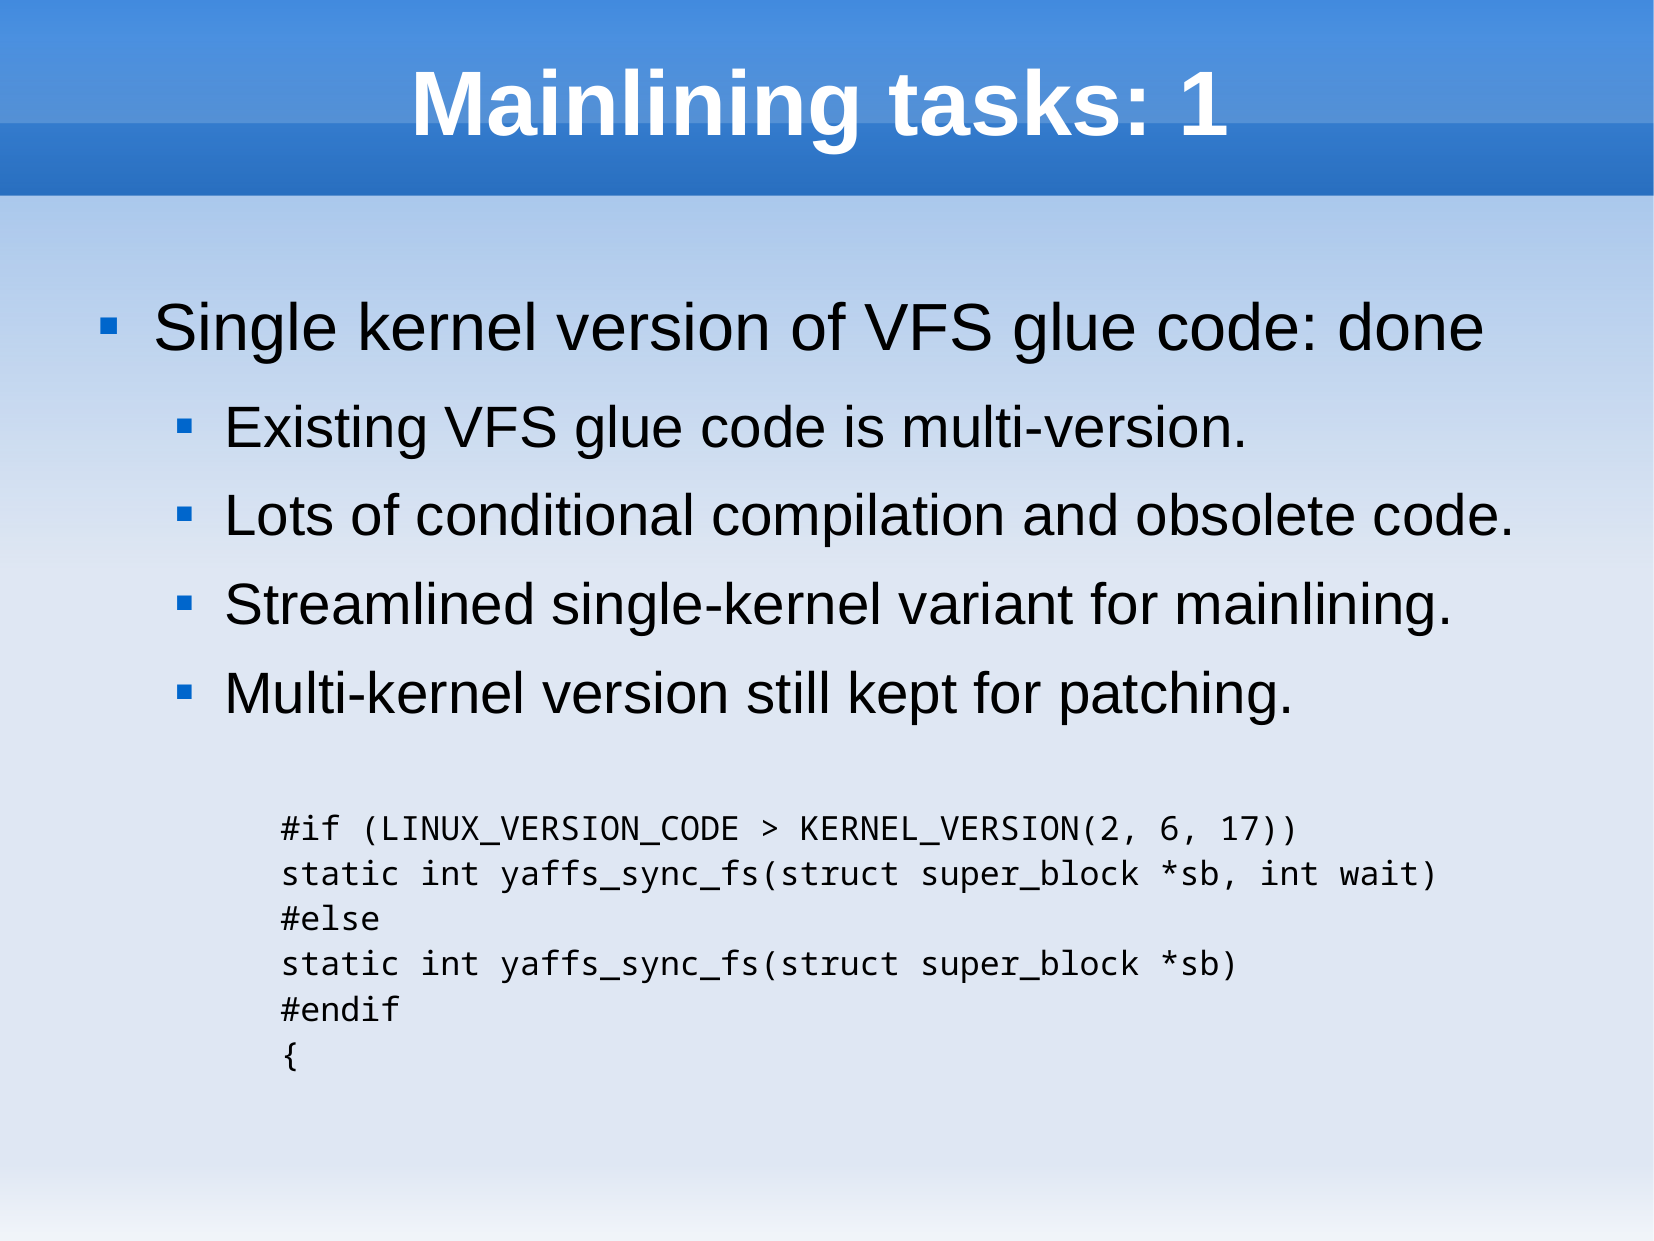

# Mainlining tasks: 1
Single kernel version of VFS glue code: done
Existing VFS glue code is multi-version.
Lots of conditional compilation and obsolete code.
Streamlined single-kernel variant for mainlining.
Multi-kernel version still kept for patching.
#if (LINUX_VERSION_CODE > KERNEL_VERSION(2, 6, 17))
static int yaffs_sync_fs(struct super_block *sb, int wait)
#else
static int yaffs_sync_fs(struct super_block *sb)
#endif
{